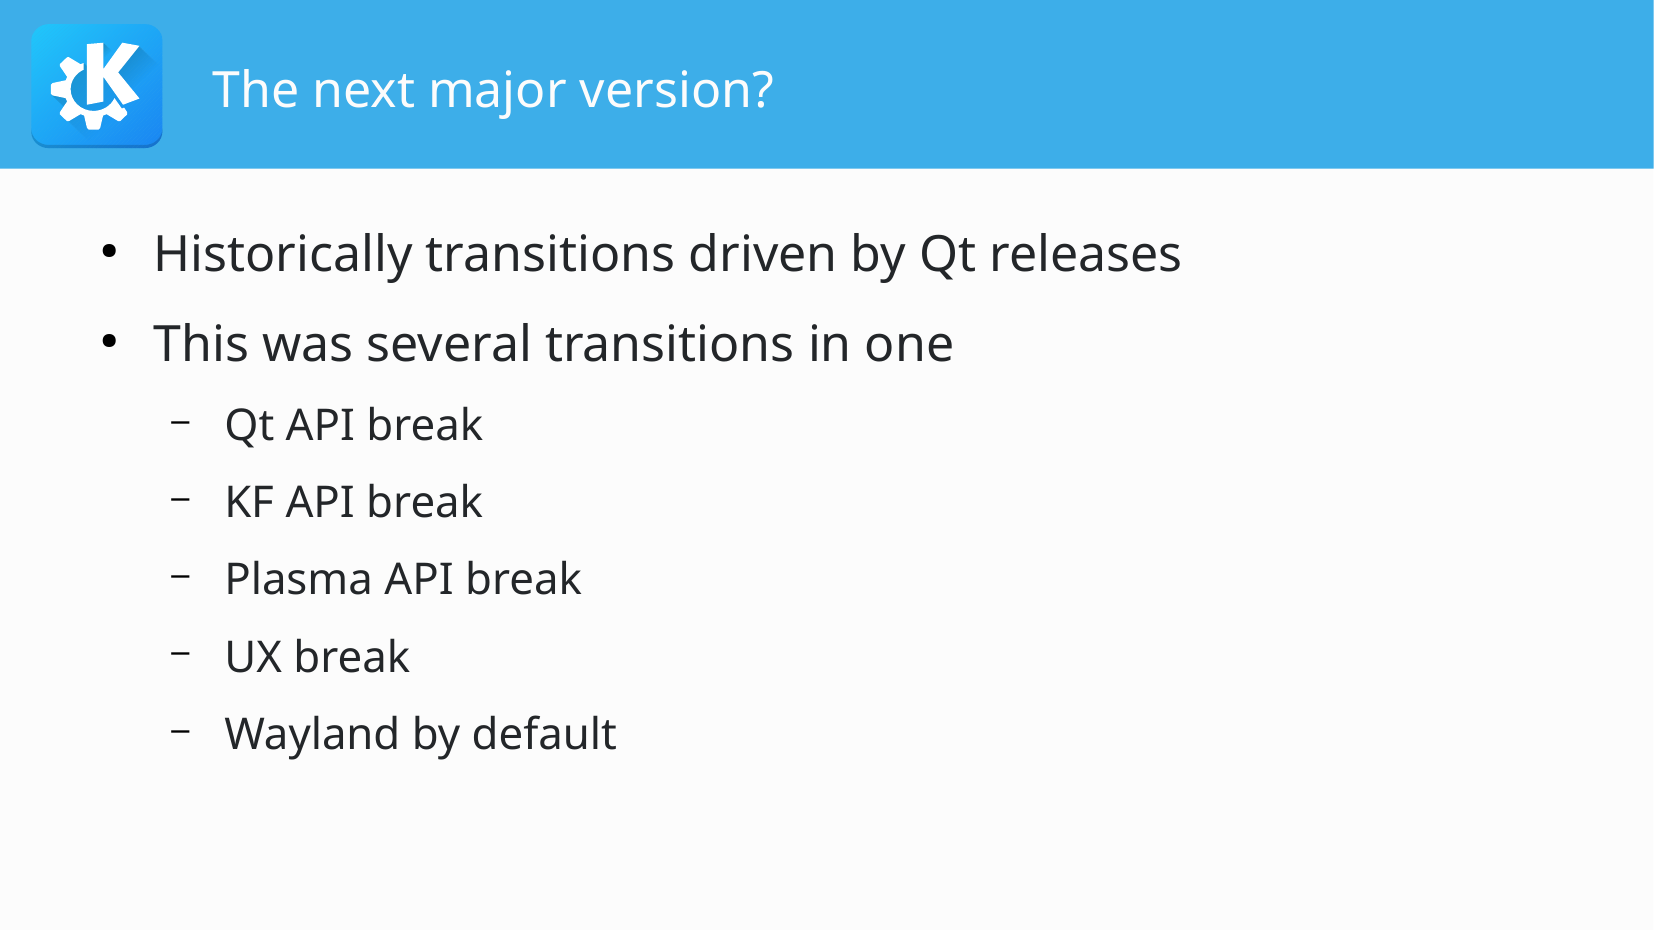

# The next major version?
Historically transitions driven by Qt releases
This was several transitions in one
Qt API break
KF API break
Plasma API break
UX break
Wayland by default